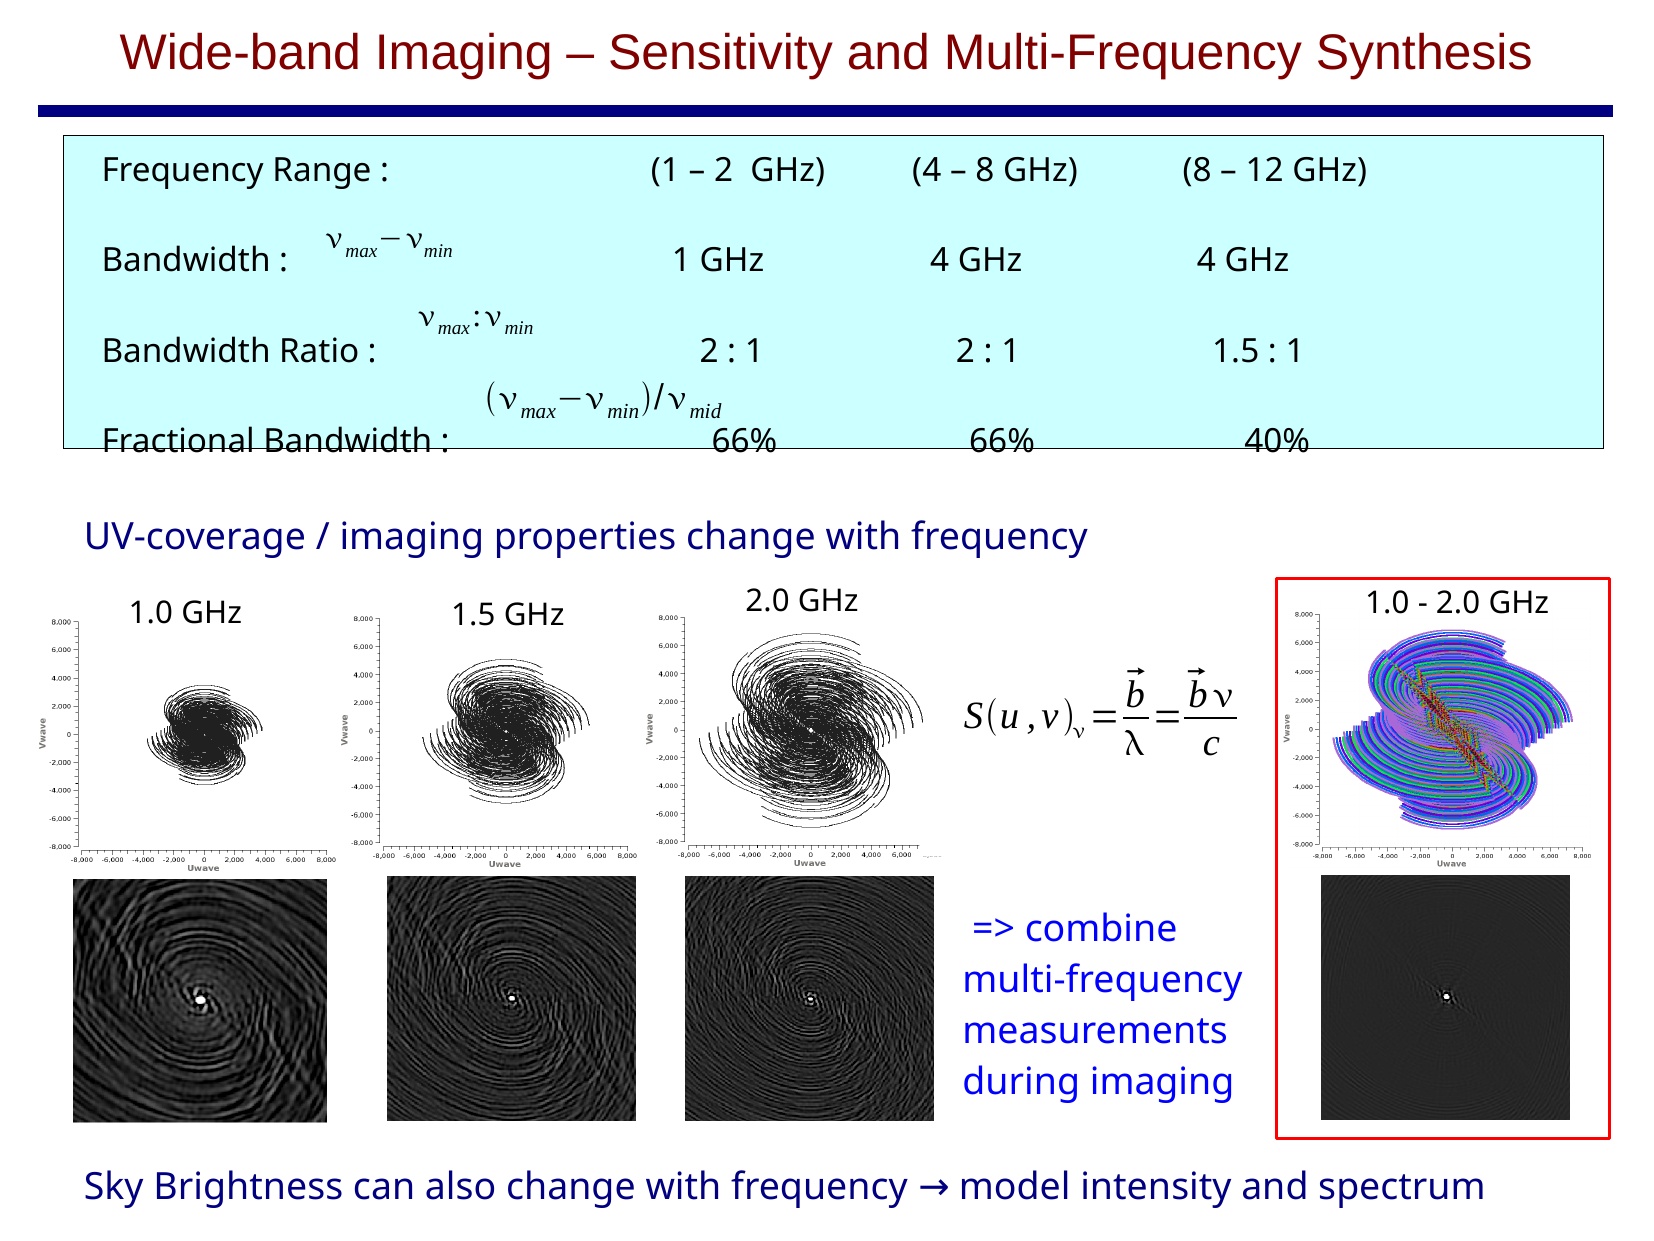

# Wide-band Imaging – Sensitivity and Multi-Frequency Synthesis
Frequency Range : (1 – 2 GHz) (4 – 8 GHz) (8 – 12 GHz)
Bandwidth : 1 GHz 4 GHz 4 GHz
Bandwidth Ratio : 2 : 1 2 : 1 1.5 : 1
Fractional Bandwidth : 66% 66% 40%
UV-coverage / imaging properties change with frequency
2.0 GHz
1.0 GHz
1.5 GHz
 => combine multi-frequency measurements during imaging
Sky Brightness can also change with frequency → model intensity and spectrum
1.0 - 2.0 GHz